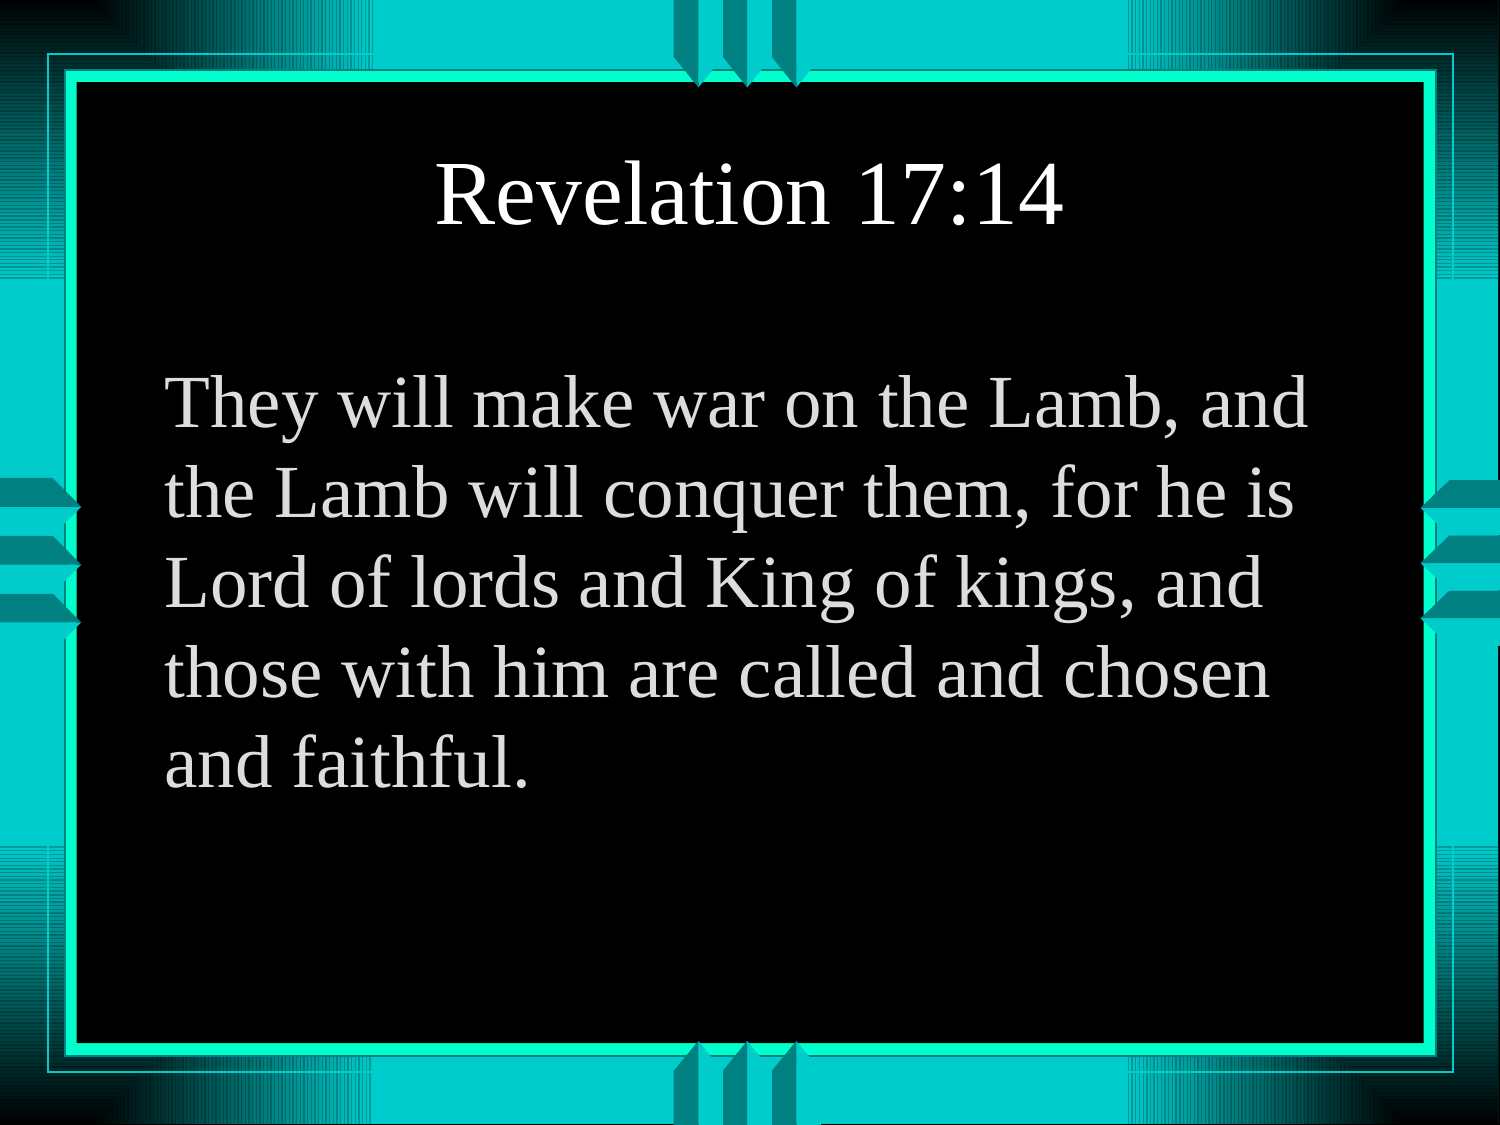

# Revelation 17:14
They will make war on the Lamb, and the Lamb will conquer them, for he is Lord of lords and King of kings, and those with him are called and chosen and faithful.